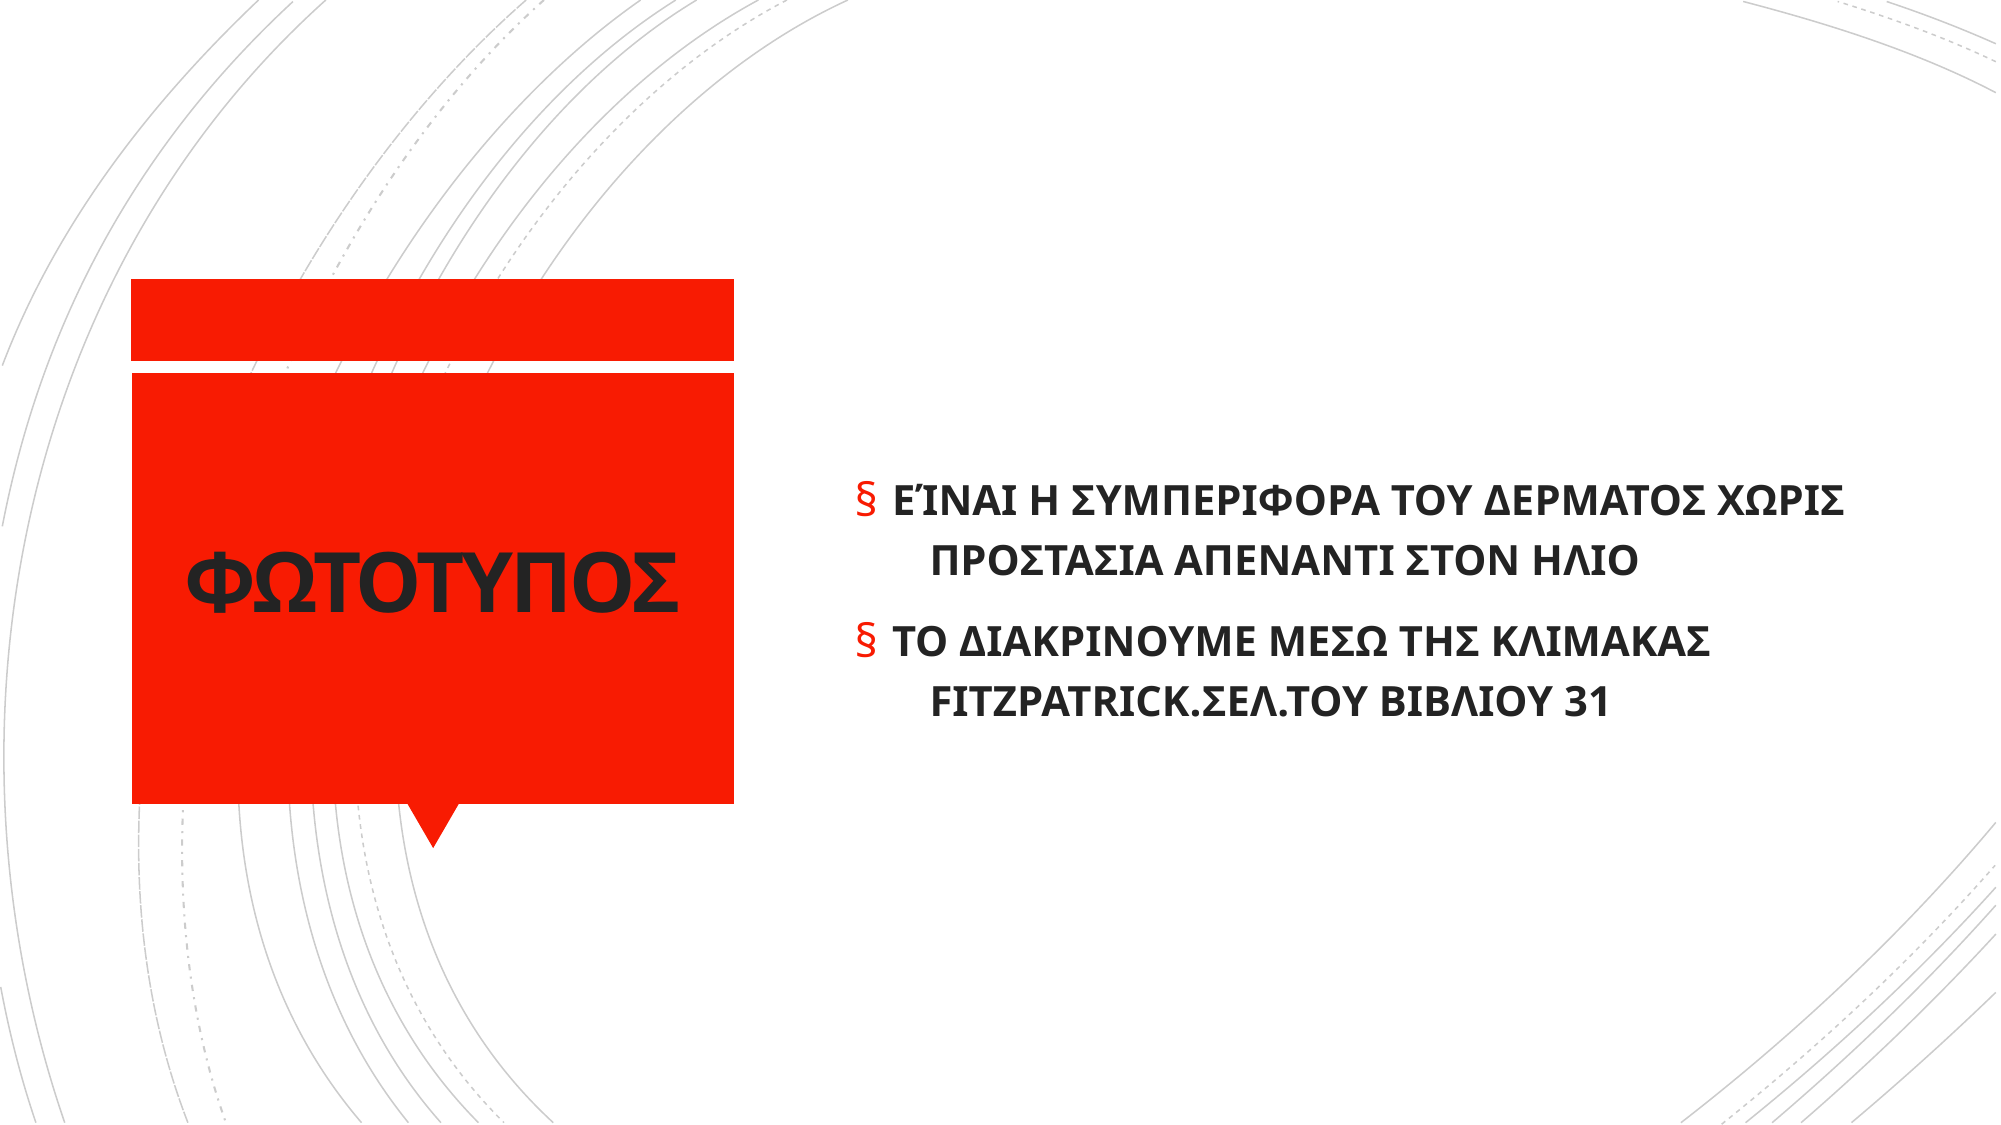

# ΦΩΤΟΤΥΠΟΣ
ΕΊΝΑΙ Η ΣΥΜΠΕΡΙΦΟΡΑ ΤΟΥ ΔΕΡΜΑΤΟΣ ΧΩΡΙΣ ΠΡΟΣΤΑΣΙΑ ΑΠΕΝΑΝΤΙ ΣΤΟΝ ΗΛΙΟ
ΤΟ ΔΙΑΚΡΙΝΟΥΜΕ ΜΕΣΩ ΤΗΣ ΚΛΙΜΑΚΑΣ FITZPATRICK.ΣΕΛ.ΤΟΥ ΒΙΒΛΙΟΥ 31